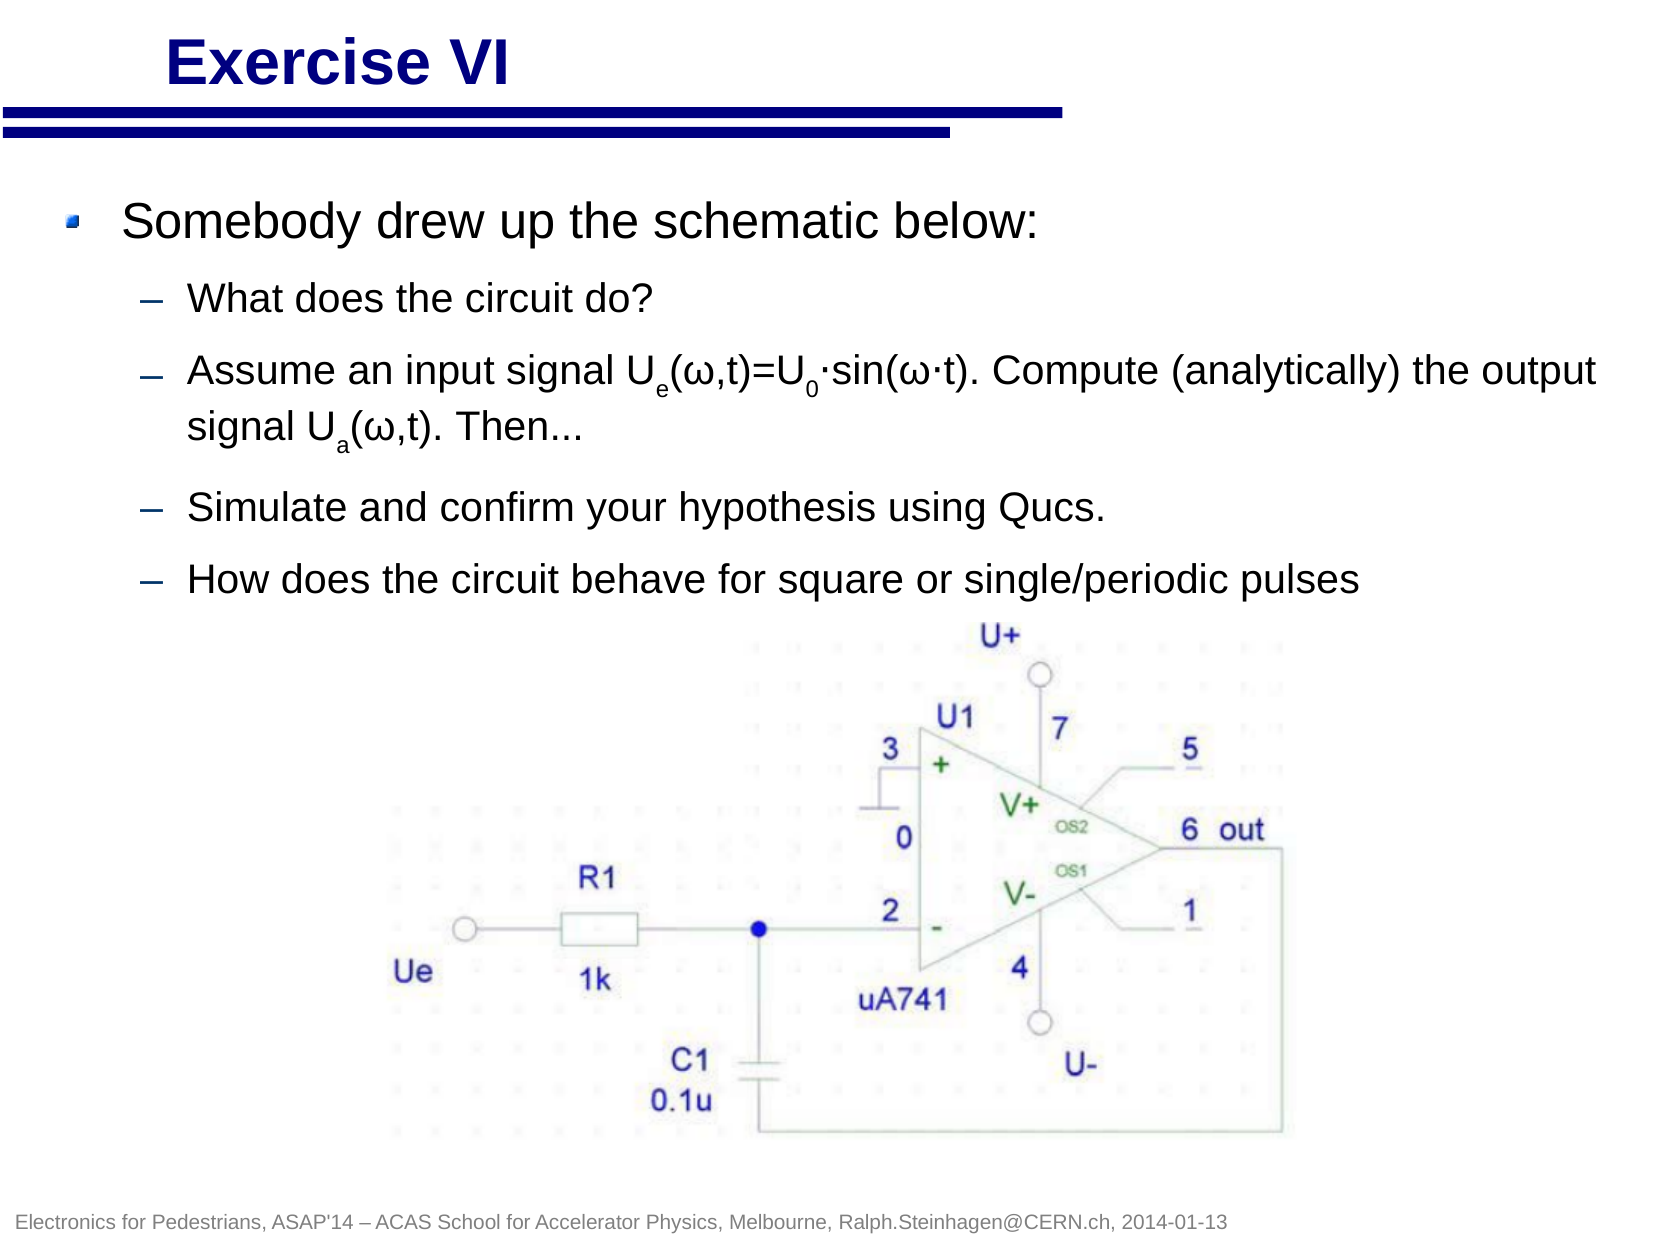

# Exercise VI
Somebody drew up the schematic below:
What does the circuit do?
Assume an input signal Ue(ω,t)=U0⋅sin(ω⋅t). Compute (analytically) the output signal Ua(ω,t). Then...
Simulate and confirm your hypothesis using Qucs.
How does the circuit behave for square or single/periodic pulses